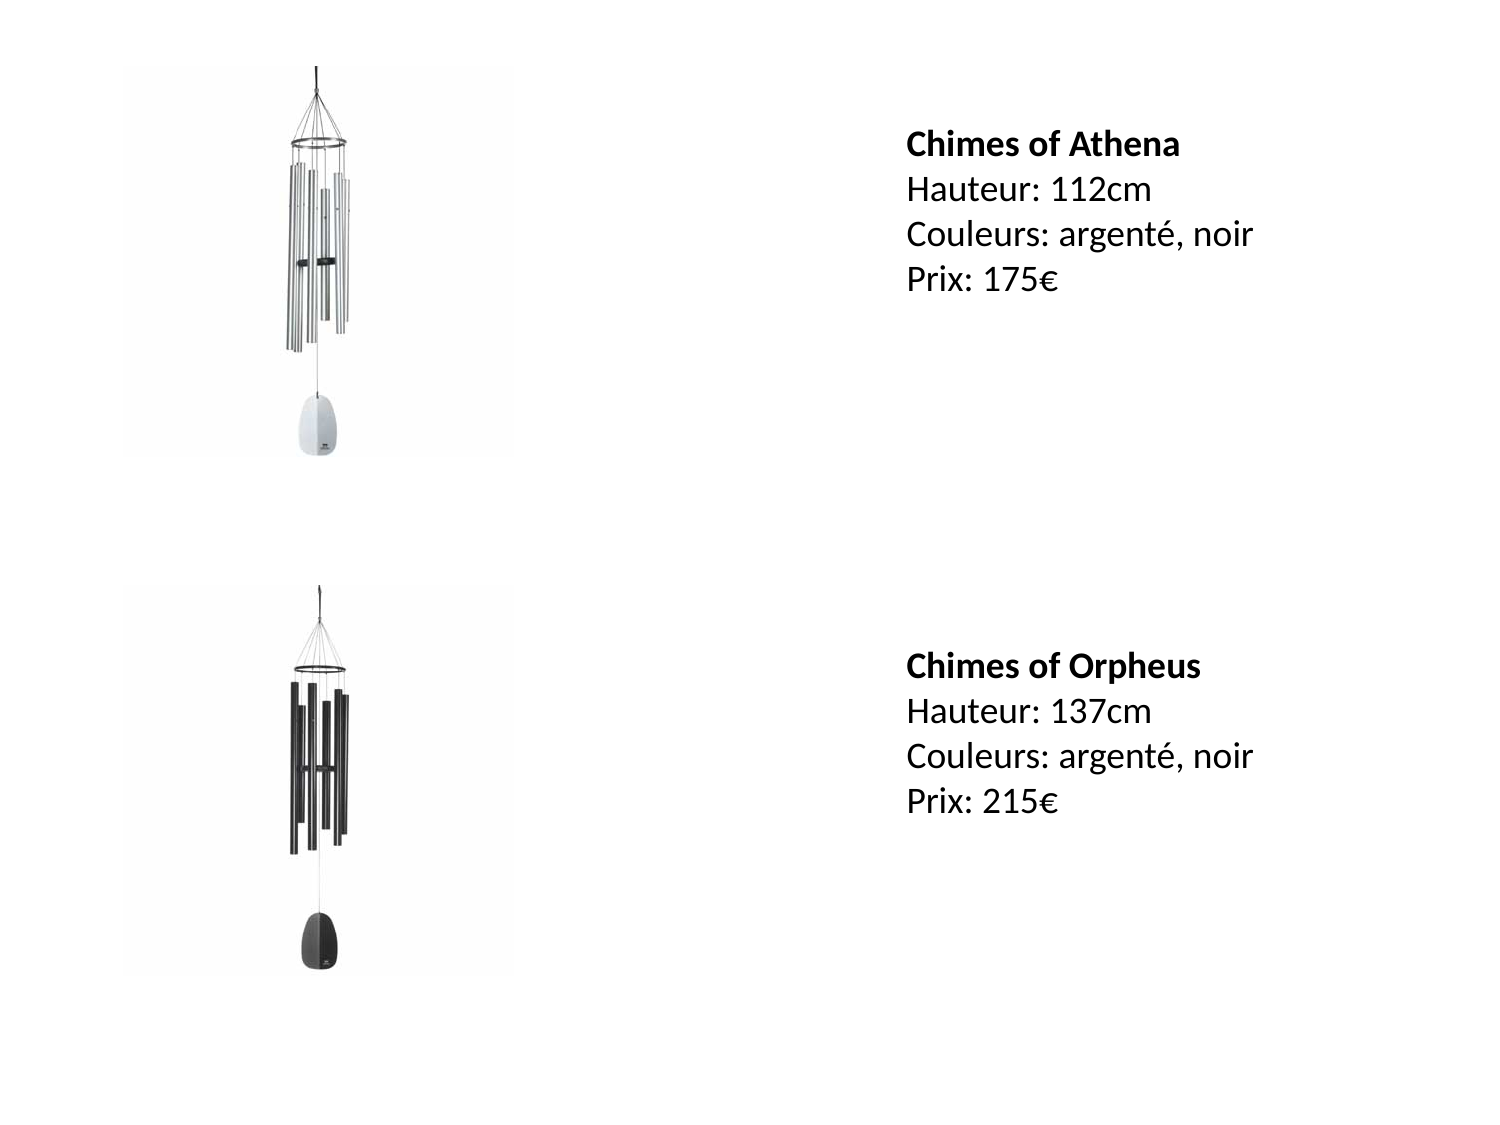

Chimes of Athena
Hauteur: 112cm
Couleurs: argenté, noir
Prix: 175€
Chimes of Orpheus
Hauteur: 137cm
Couleurs: argenté, noir
Prix: 215€